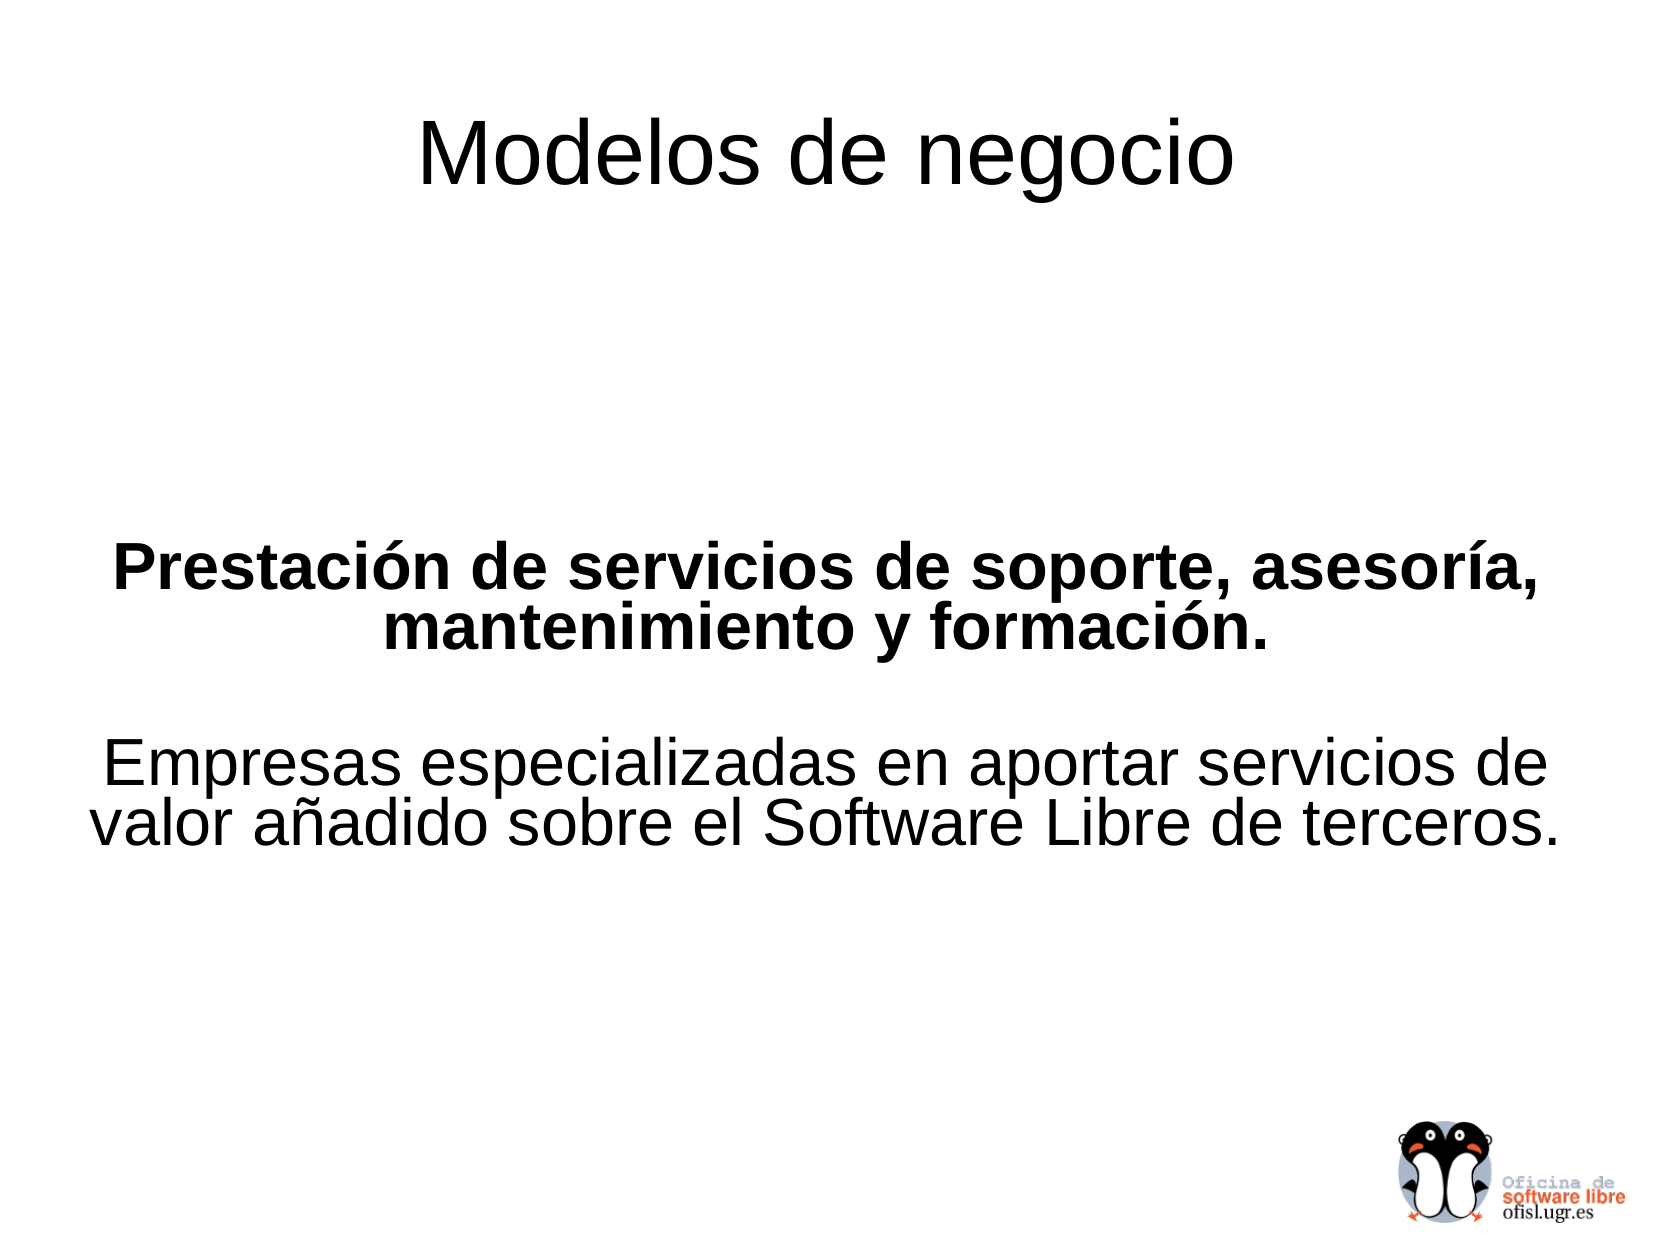

# Modelos de negocio
Prestación de servicios de soporte, asesoría, mantenimiento y formación.
Empresas especializadas en aportar servicios de valor añadido sobre el Software Libre de terceros.